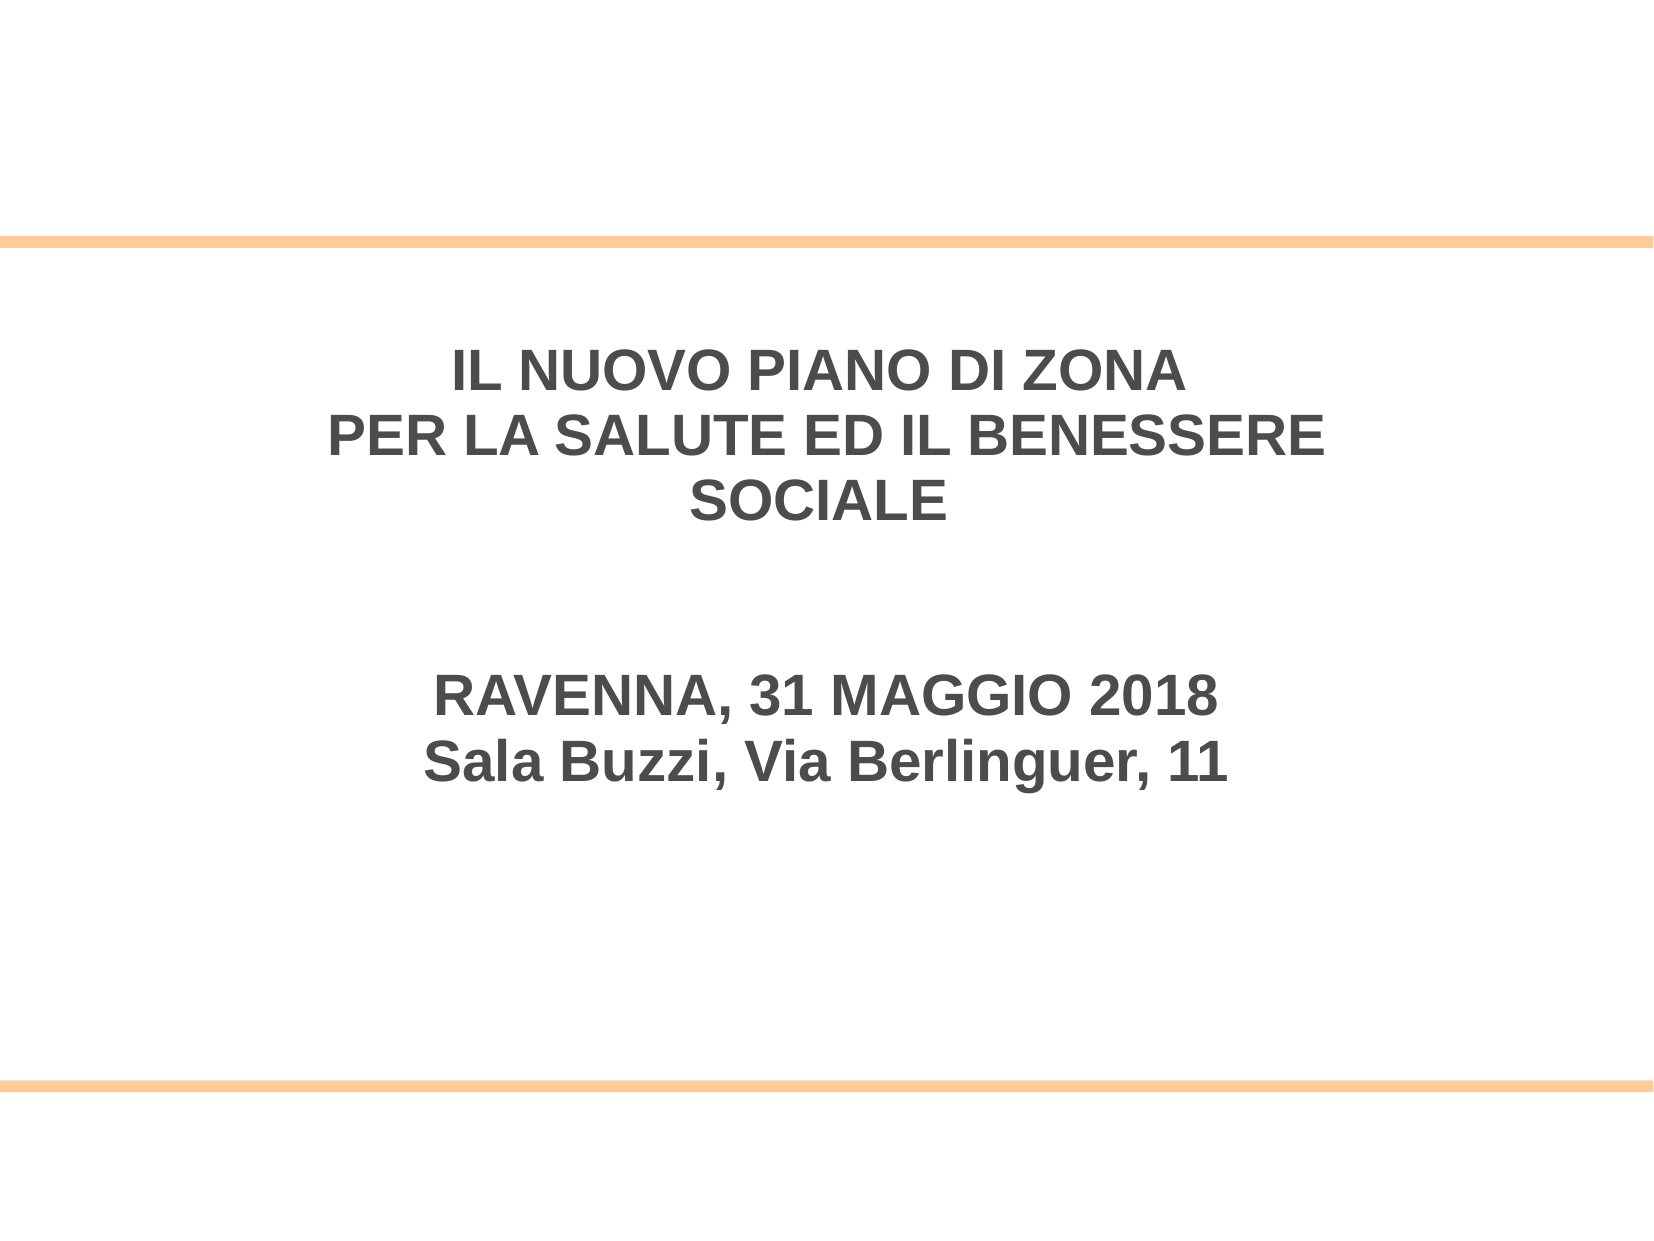

IL NUOVO PIANO DI ZONA
PER LA SALUTE ED IL BENESSERE SOCIALE
RAVENNA, 31 MAGGIO 2018
Sala Buzzi, Via Berlinguer, 11
#